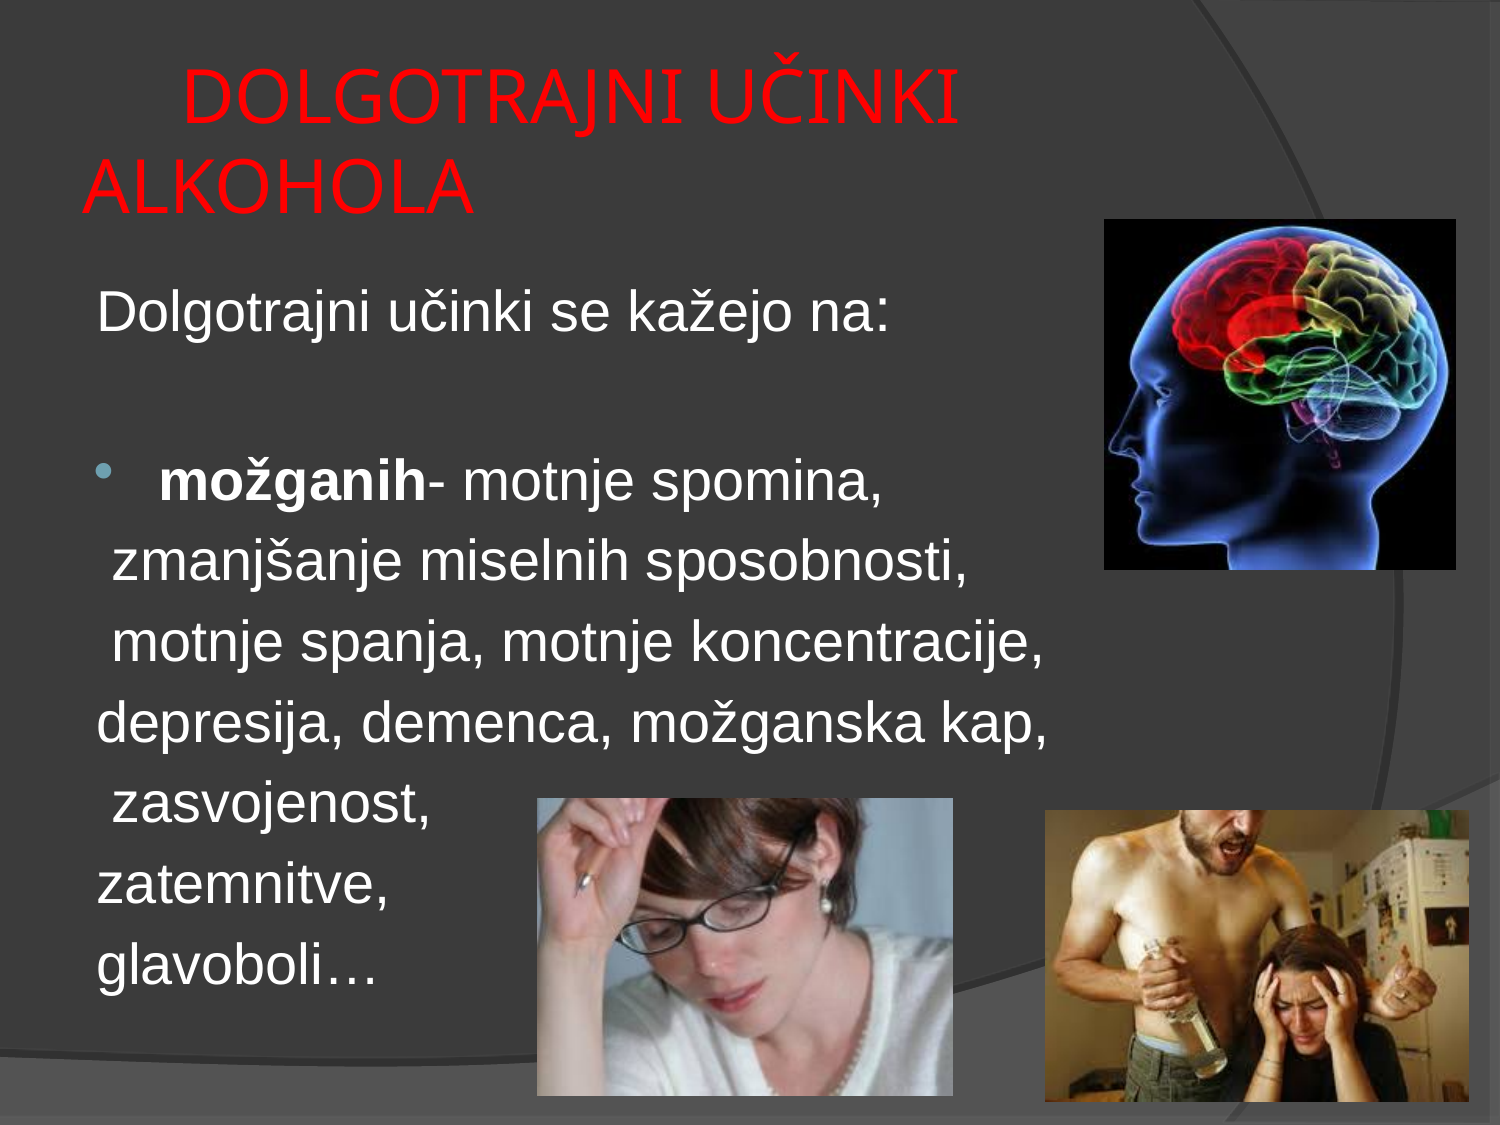

# DOLGOTRAJNI UČINKI ALKOHOLA
Dolgotrajni učinki se kažejo na:
možganih- motnje spomina,
 zmanjšanje miselnih sposobnosti,
 motnje spanja, motnje koncentracije,
depresija, demenca, možganska kap,
 zasvojenost,
zatemnitve,
glavoboli…